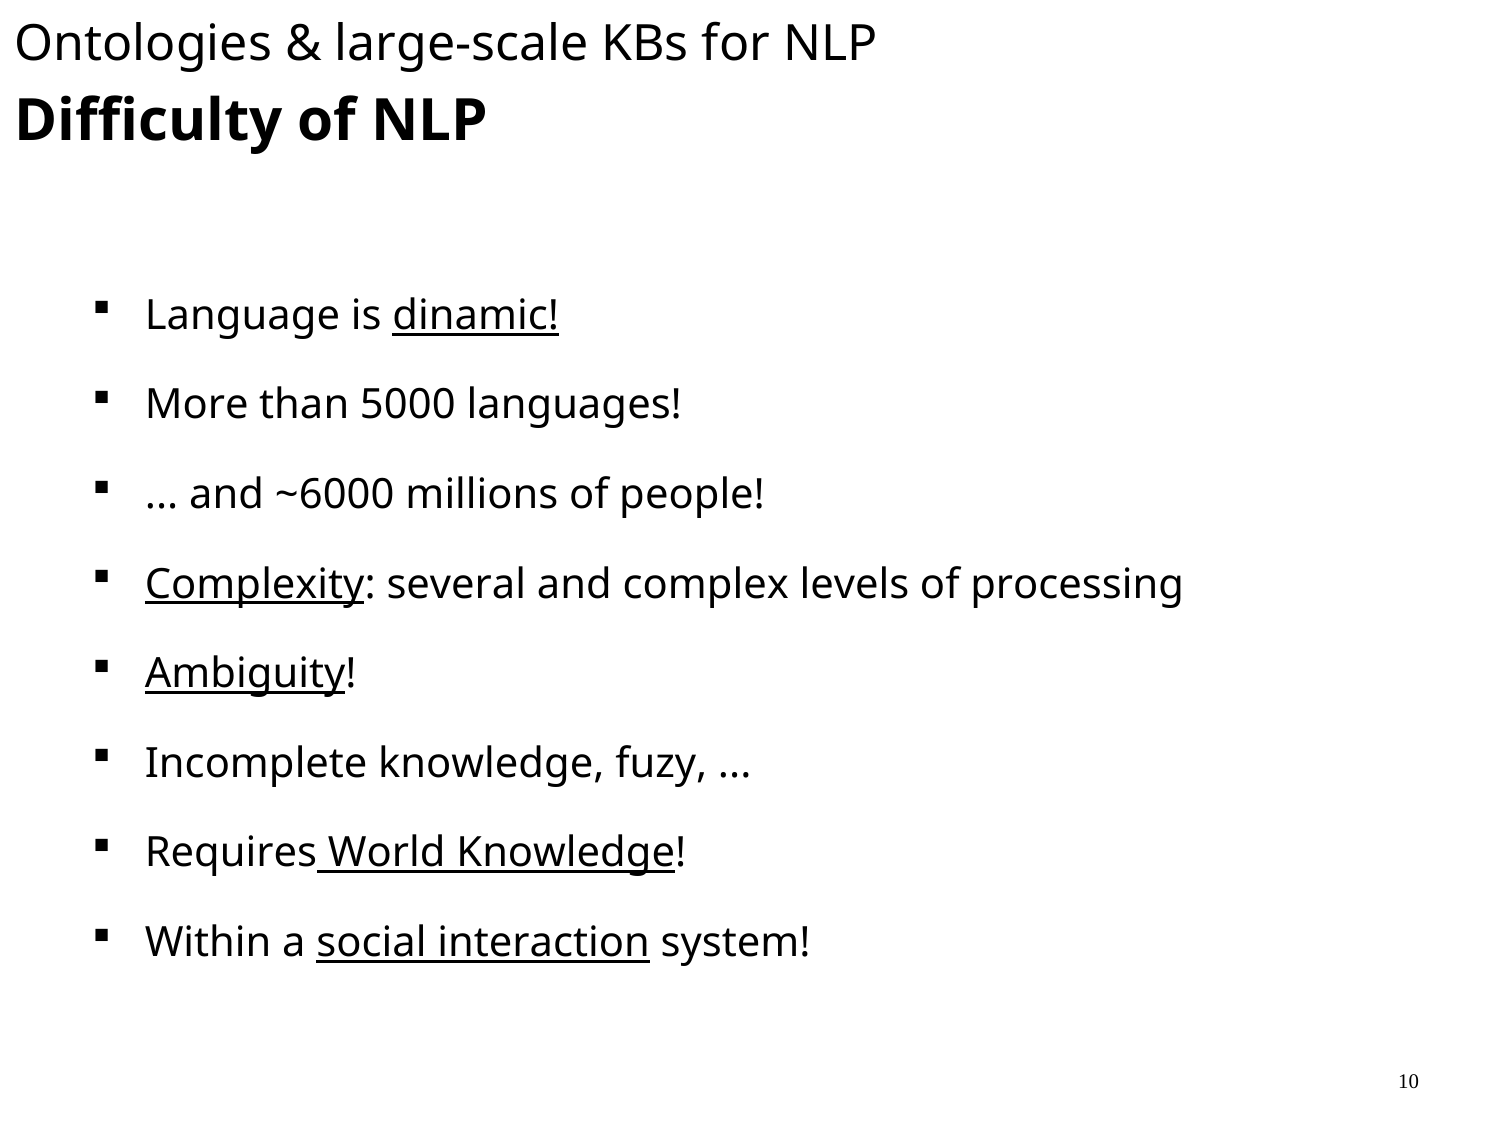

Ontologies & large-scale KBs for NLP
Difficulty of NLP
# Language is dinamic!
More than 5000 languages!
... and ~6000 millions of people!
Complexity: several and complex levels of processing
Ambiguity!
Incomplete knowledge, fuzy, ...
Requires World Knowledge!
Within a social interaction system!
10